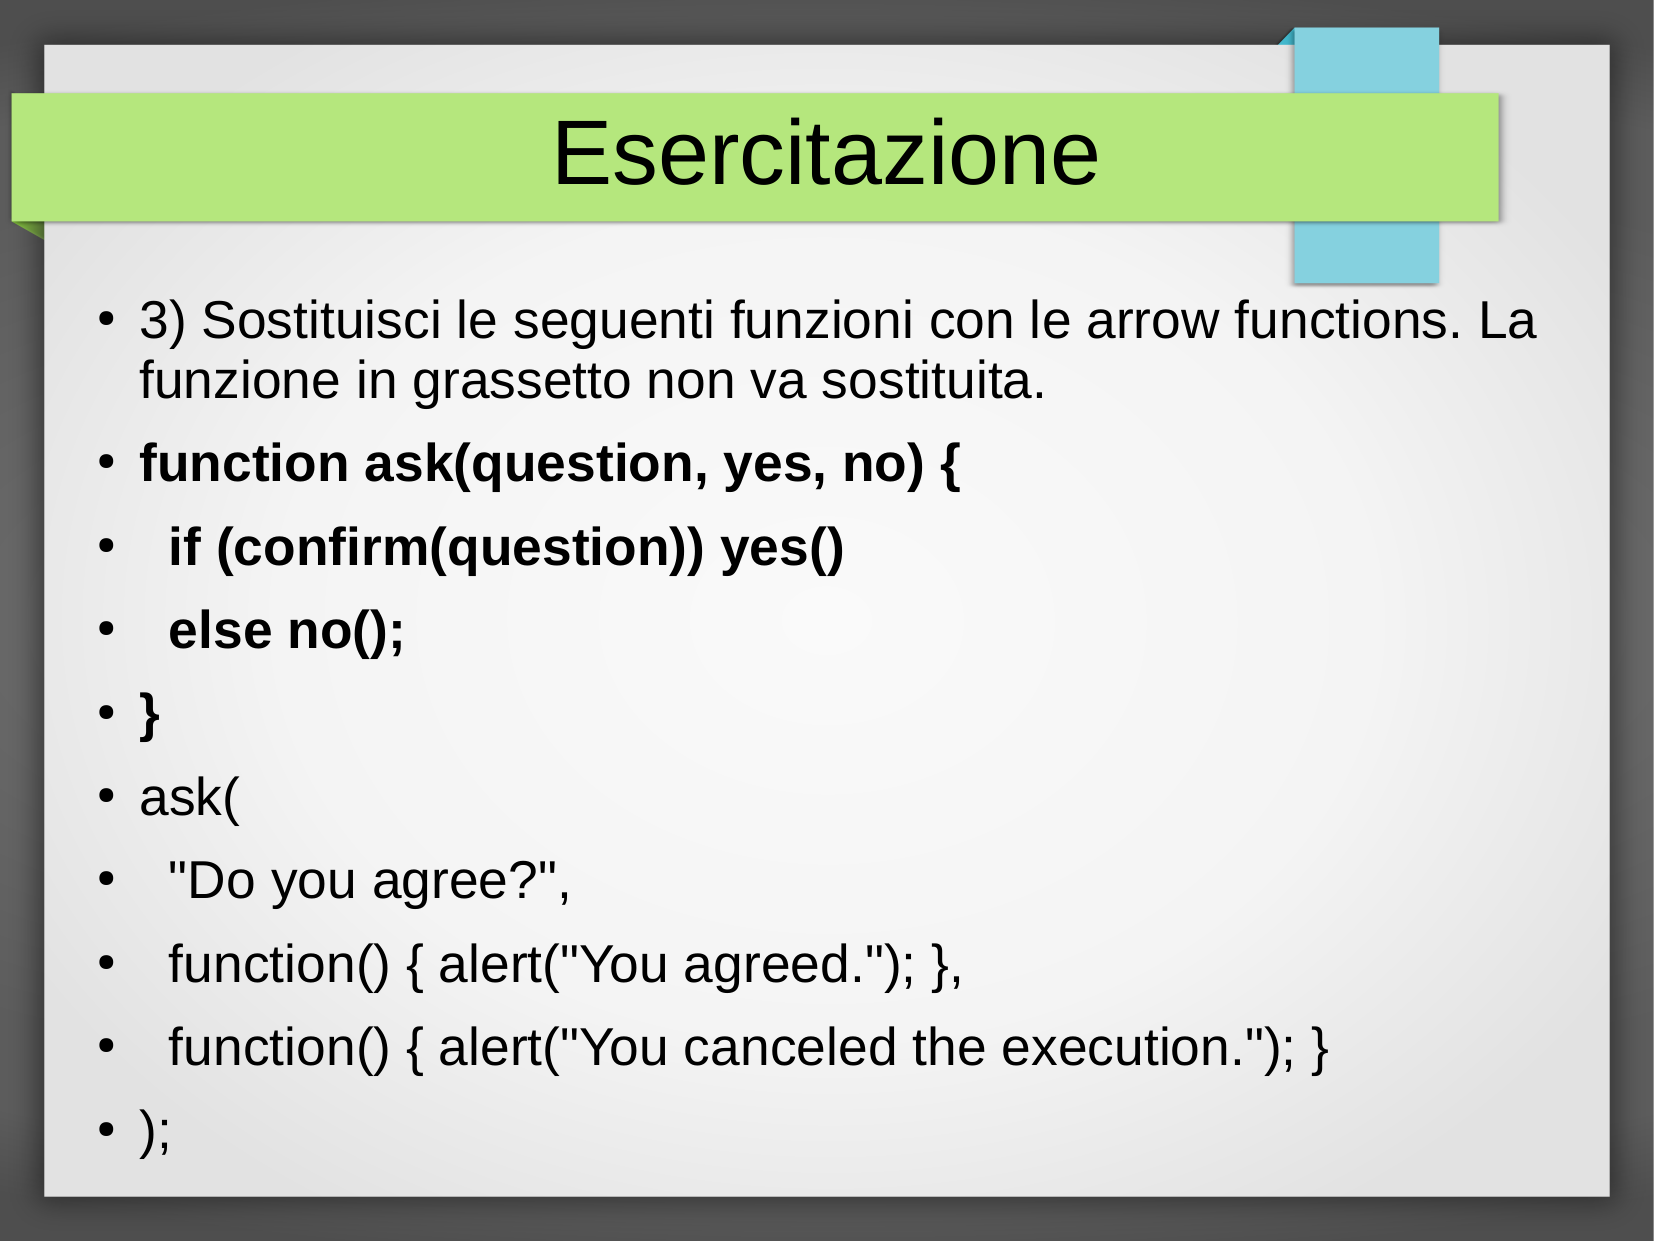

# Esercitazione
3) Sostituisci le seguenti funzioni con le arrow functions. La funzione in grassetto non va sostituita.
function ask(question, yes, no) {
 if (confirm(question)) yes()
 else no();
}
ask(
 "Do you agree?",
 function() { alert("You agreed."); },
 function() { alert("You canceled the execution."); }
);